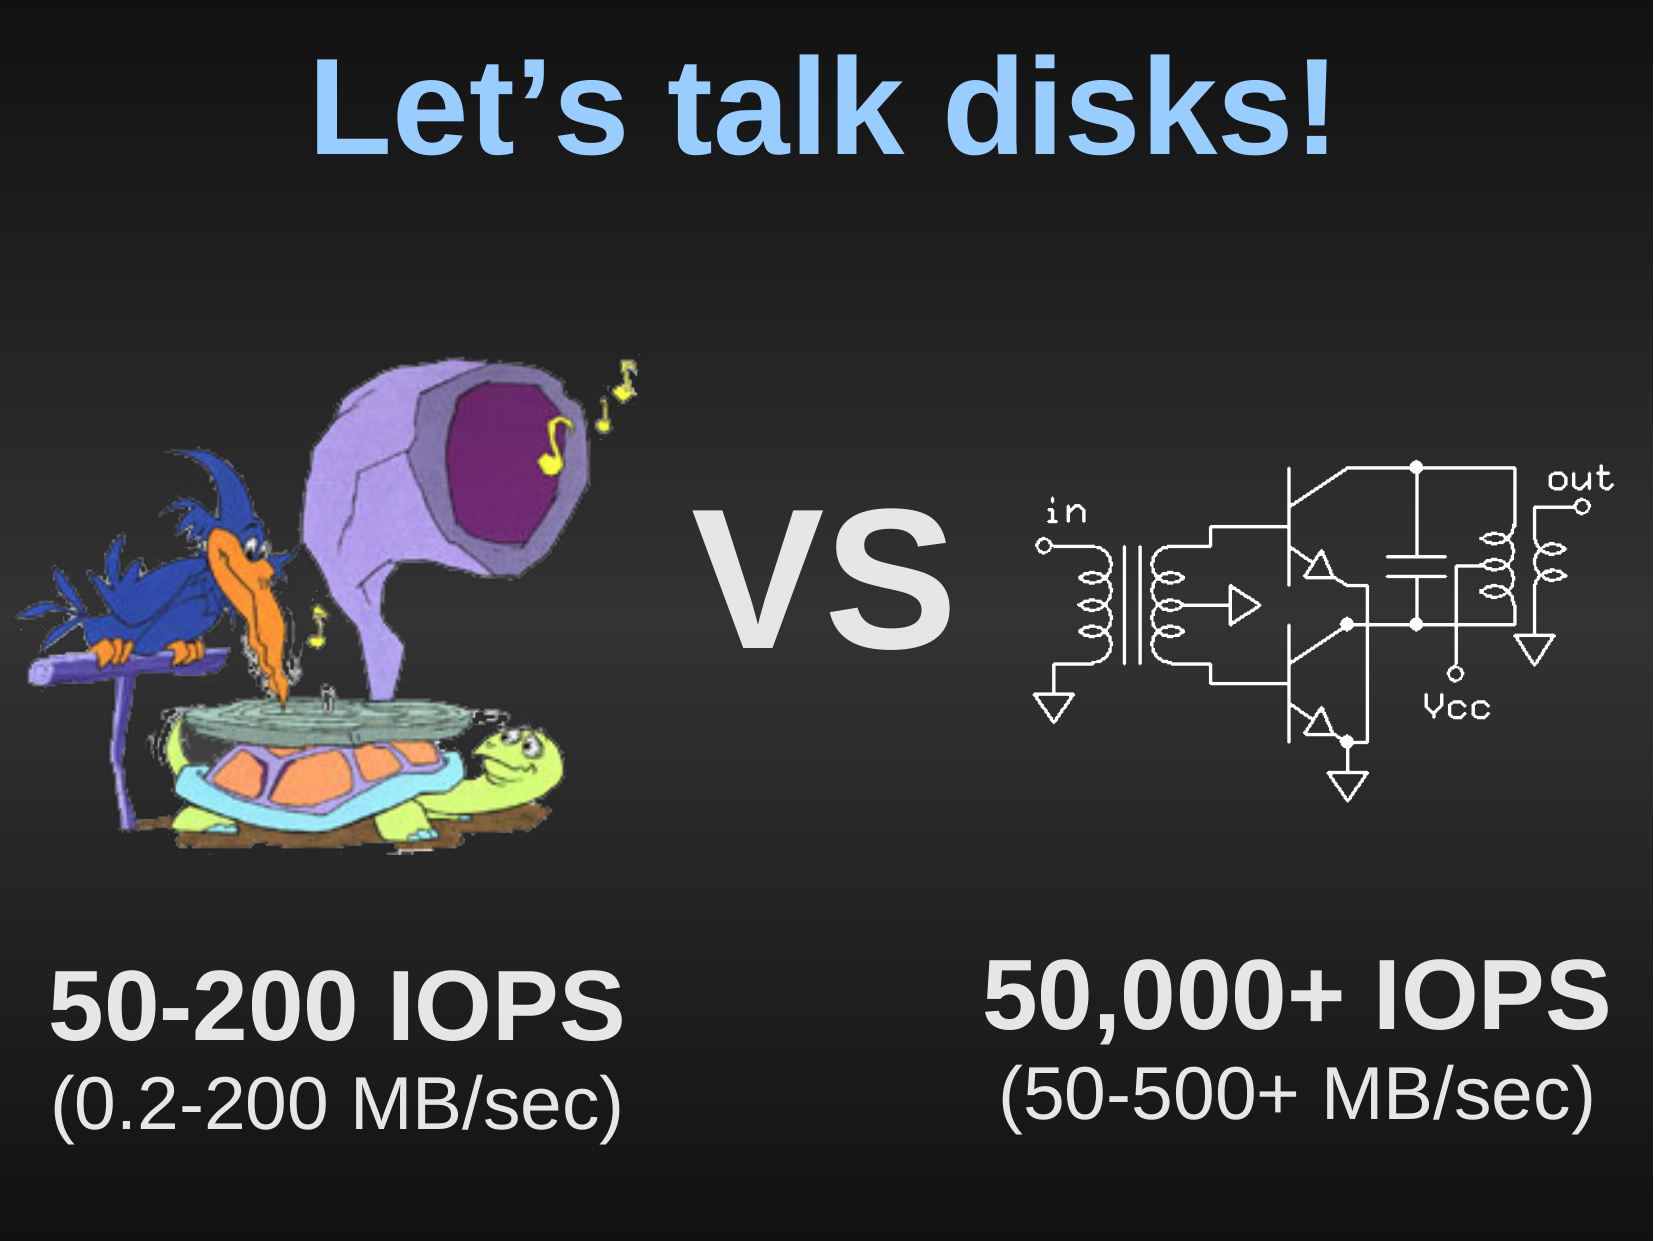

# Let’s talk disks!
VS
50,000+ IOPS
(50-500+ MB/sec)
50-200 IOPS
(0.2-200 MB/sec)